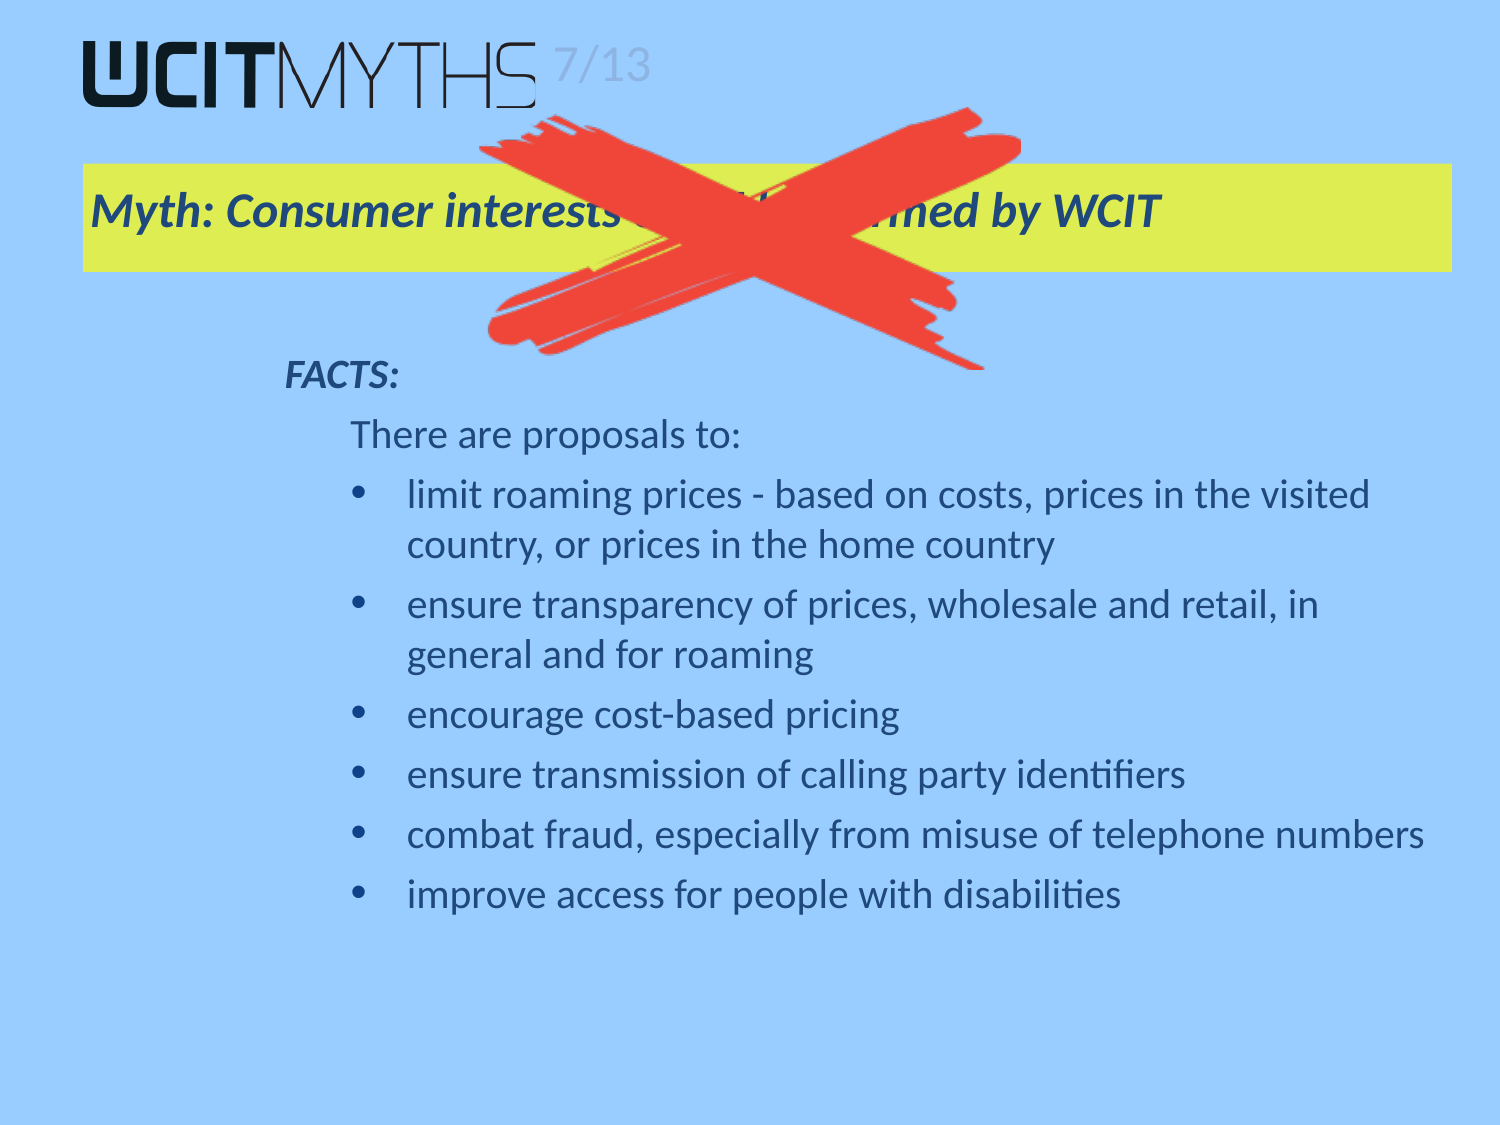

7/13
Myth: Consumer interests could be harmed by WCIT
FACTS:
There are proposals to:
limit roaming prices - based on costs, prices in the visited country, or prices in the home country
ensure transparency of prices, wholesale and retail, in general and for roaming
encourage cost-based pricing
ensure transmission of calling party identifiers
combat fraud, especially from misuse of telephone numbers
improve access for people with disabilities